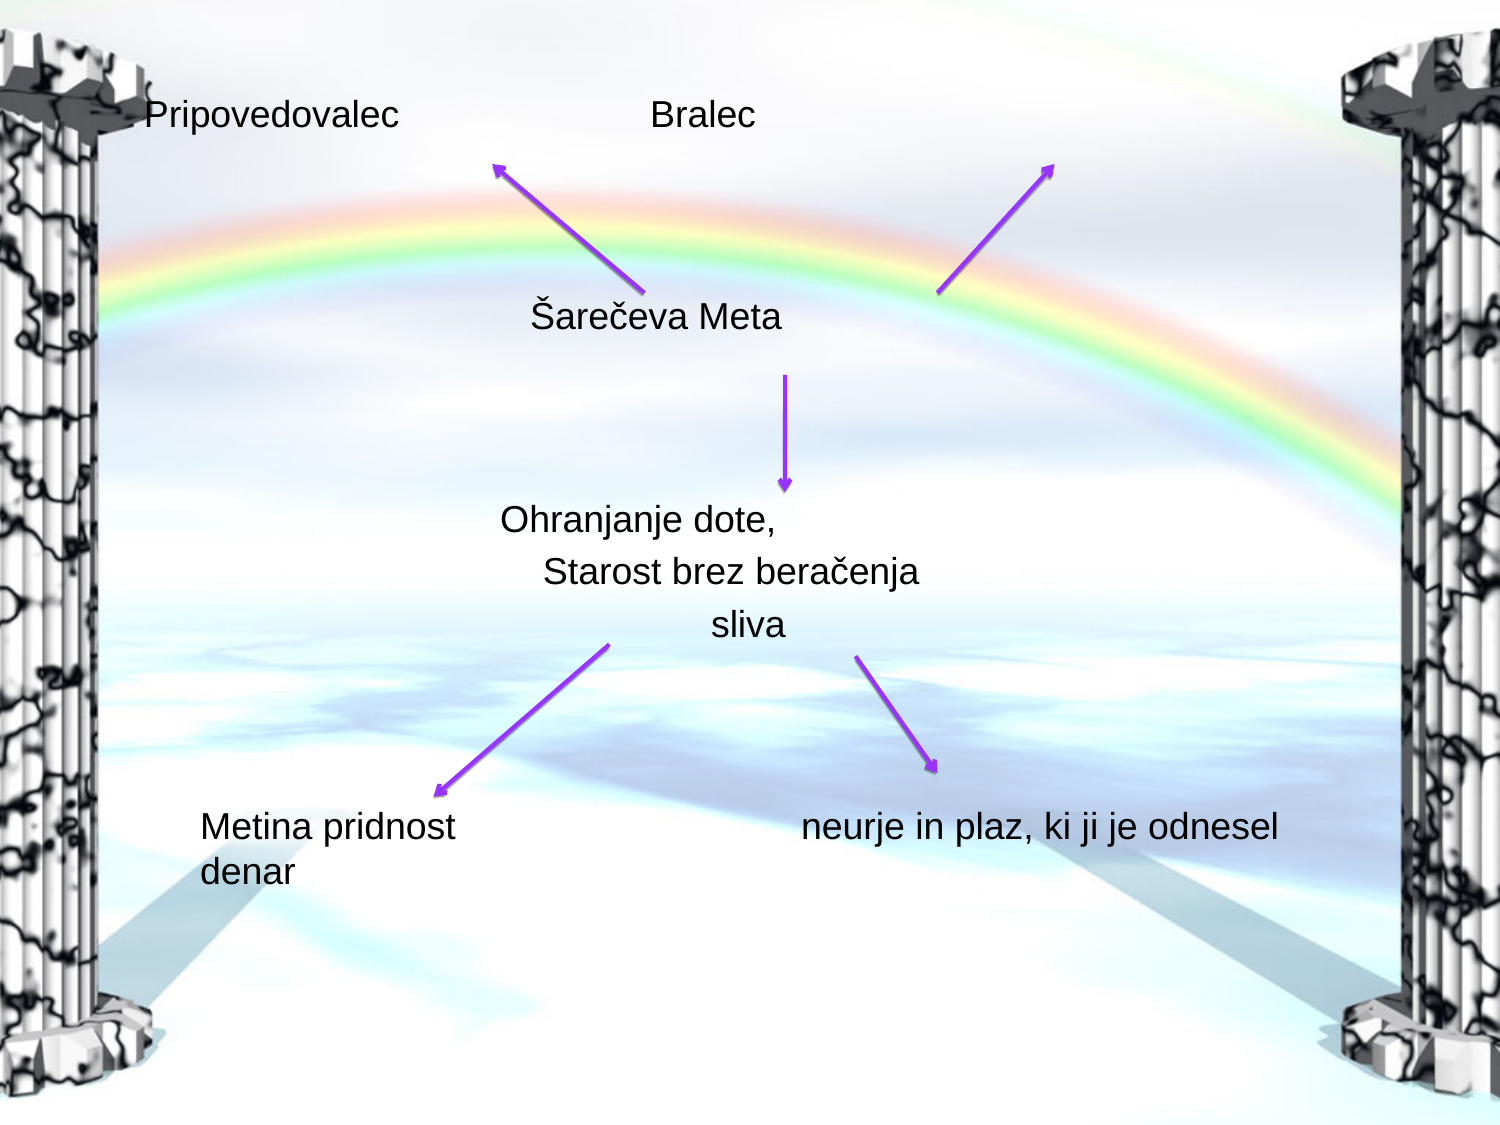

# Pripovedovalec				Bralec
			 Šarečeva Meta
		 	Ohranjanje dote,
 Starost brez beračenja
 sliva
Metina pridnost neurje in plaz, ki ji je odnesel denar